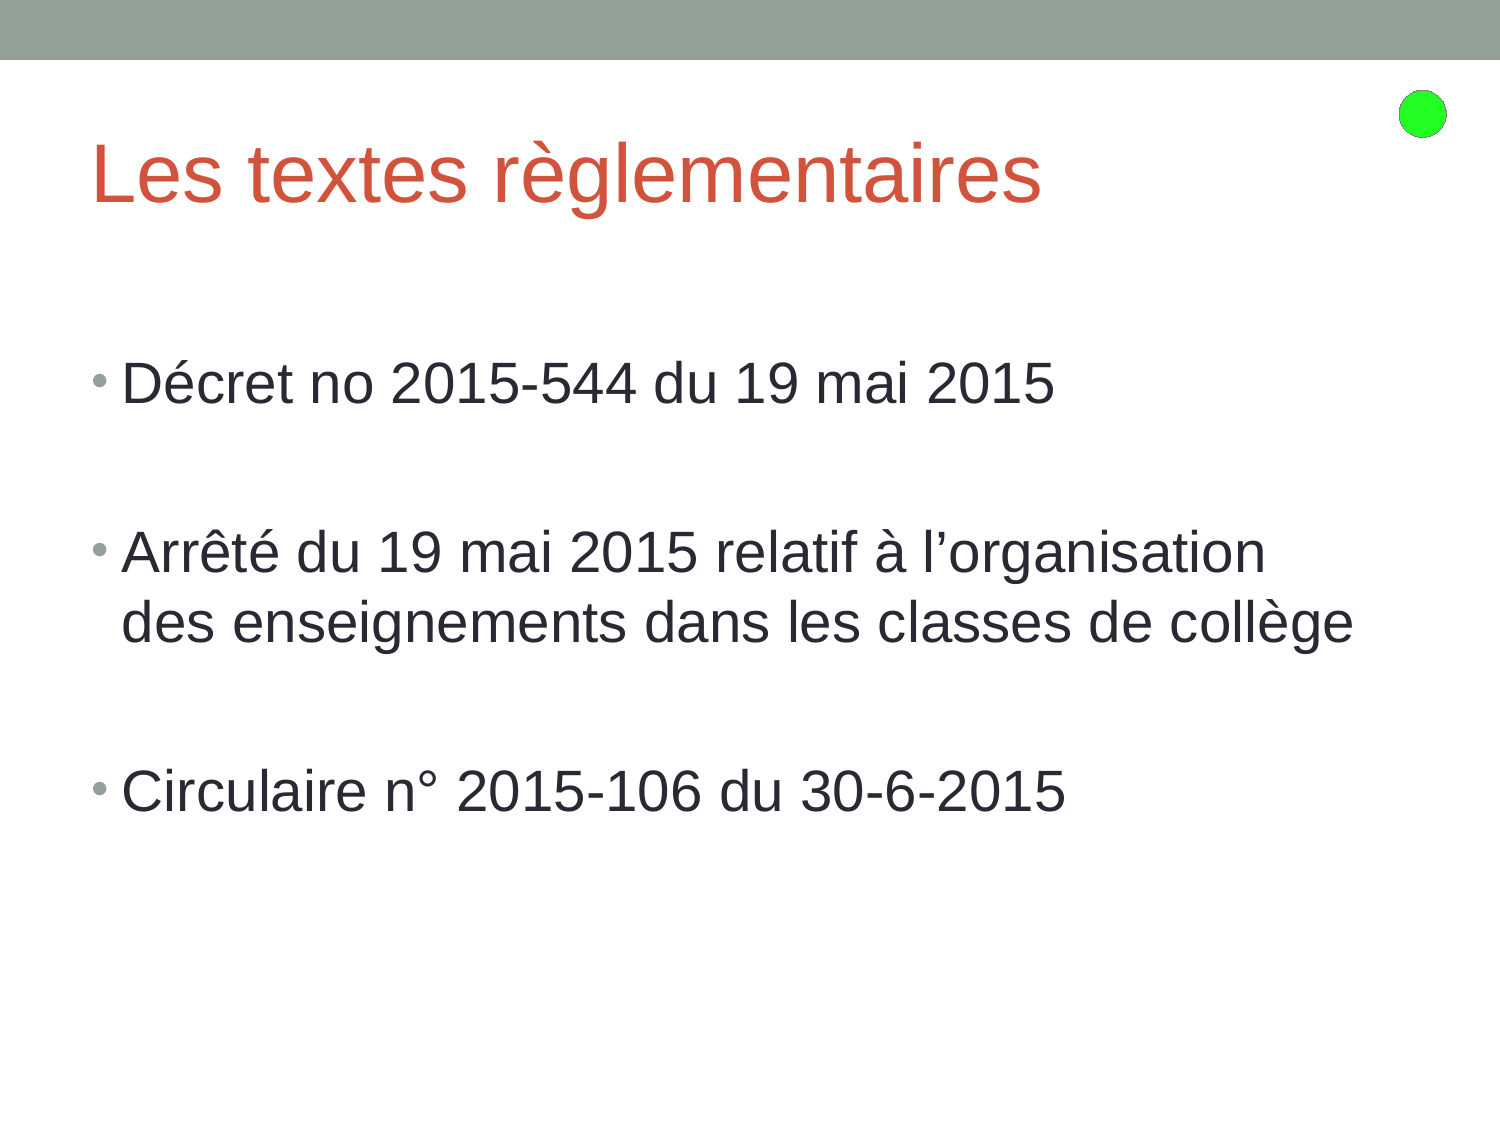

# Les textes règlementaires
Décret no 2015-544 du 19 mai 2015
Arrêté du 19 mai 2015 relatif à l’organisation
des enseignements dans les classes de collège
Circulaire n° 2015-106 du 30-6-2015